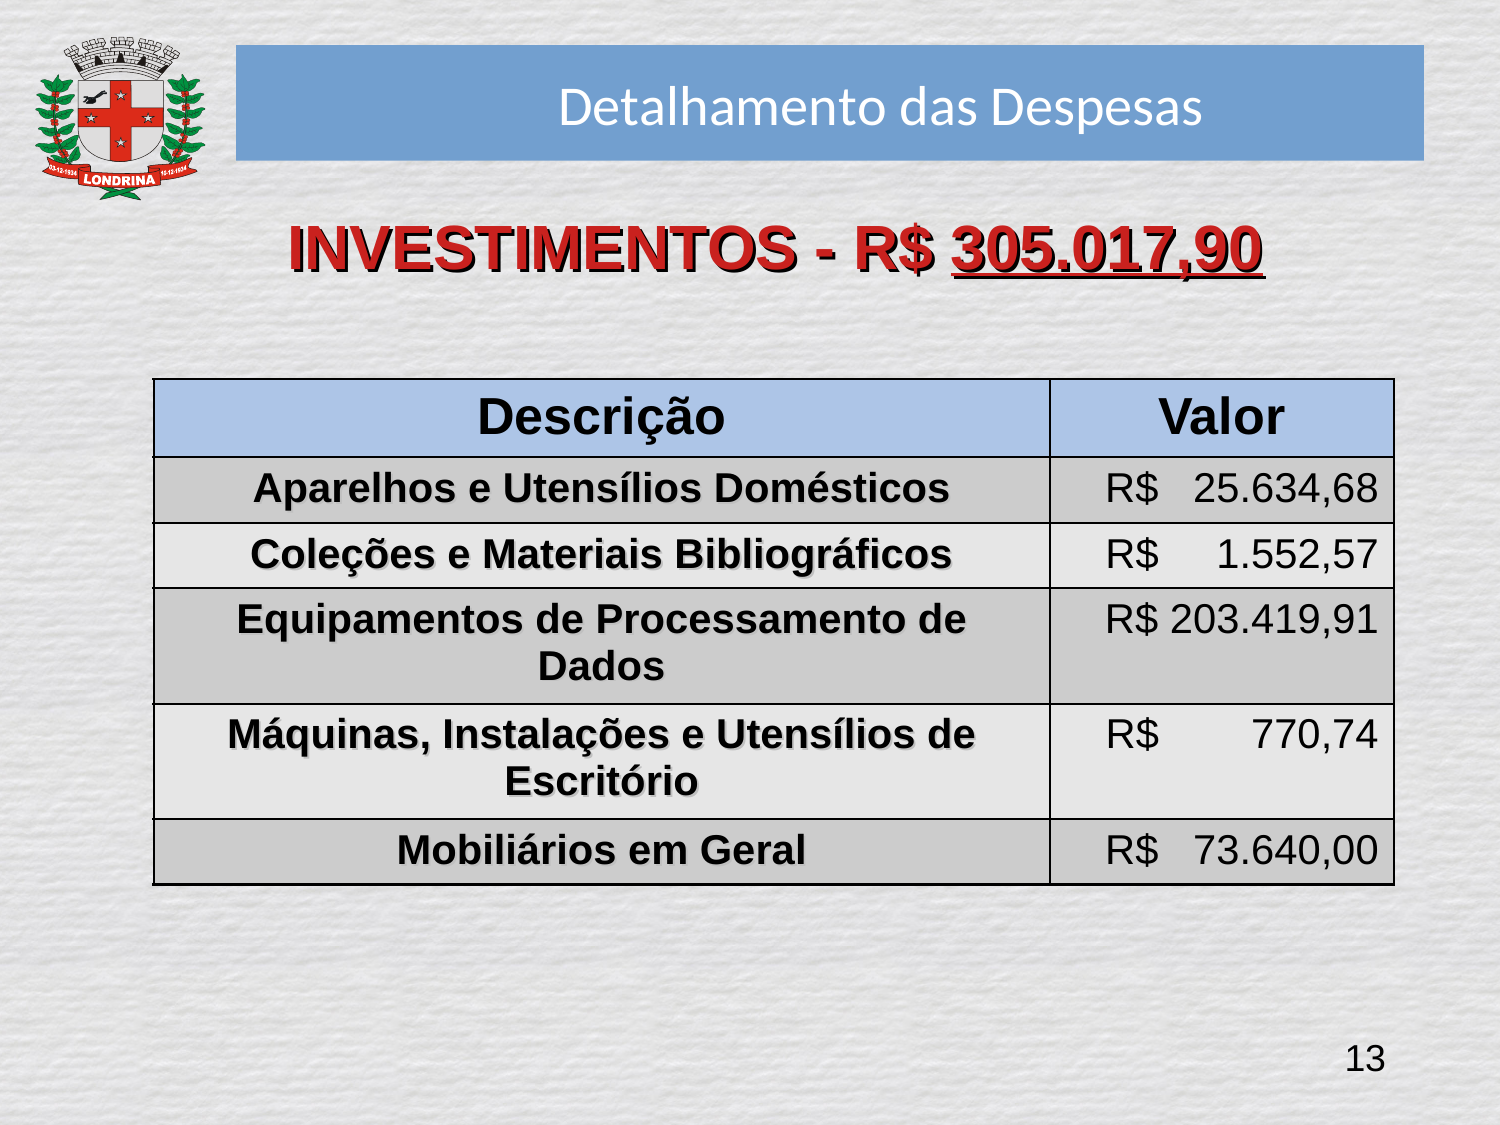

Detalhamento das Despesas
INVESTIMENTOS - R$ 305.017,90
| Descrição | Valor |
| --- | --- |
| Aparelhos e Utensílios Domésticos | R$ 25.634,68 |
| Coleções e Materiais Bibliográficos | R$ 1.552,57 |
| Equipamentos de Processamento de Dados | R$ 203.419,91 |
| Máquinas, Instalações e Utensílios de Escritório | R$ 770,74 |
| Mobiliários em Geral | R$ 73.640,00 |